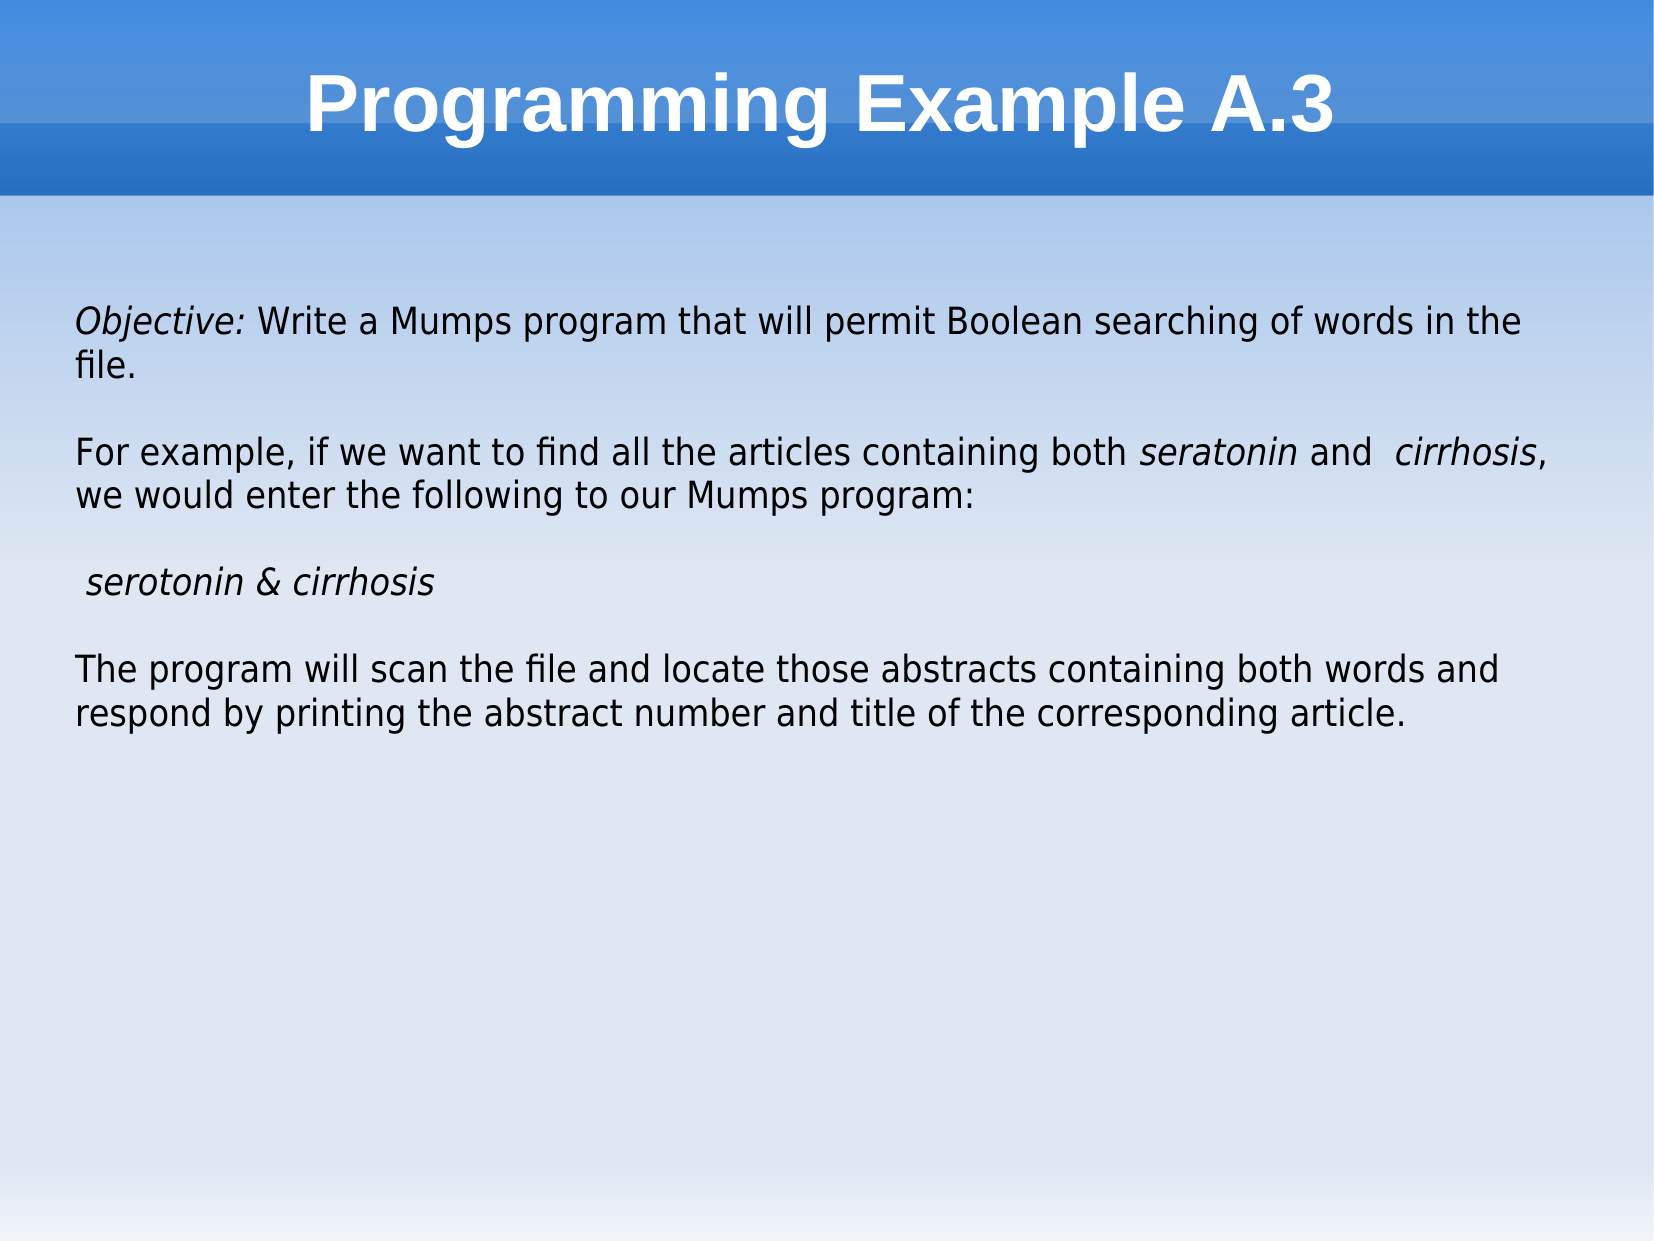

# Programming Example A.3
Objective: Write a Mumps program that will permit Boolean searching of words in the file.
For example, if we want to find all the articles containing both seratonin and cirrhosis, we would enter the following to our Mumps program:
 serotonin & cirrhosis
The program will scan the file and locate those abstracts containing both words and respond by printing the abstract number and title of the corresponding article.